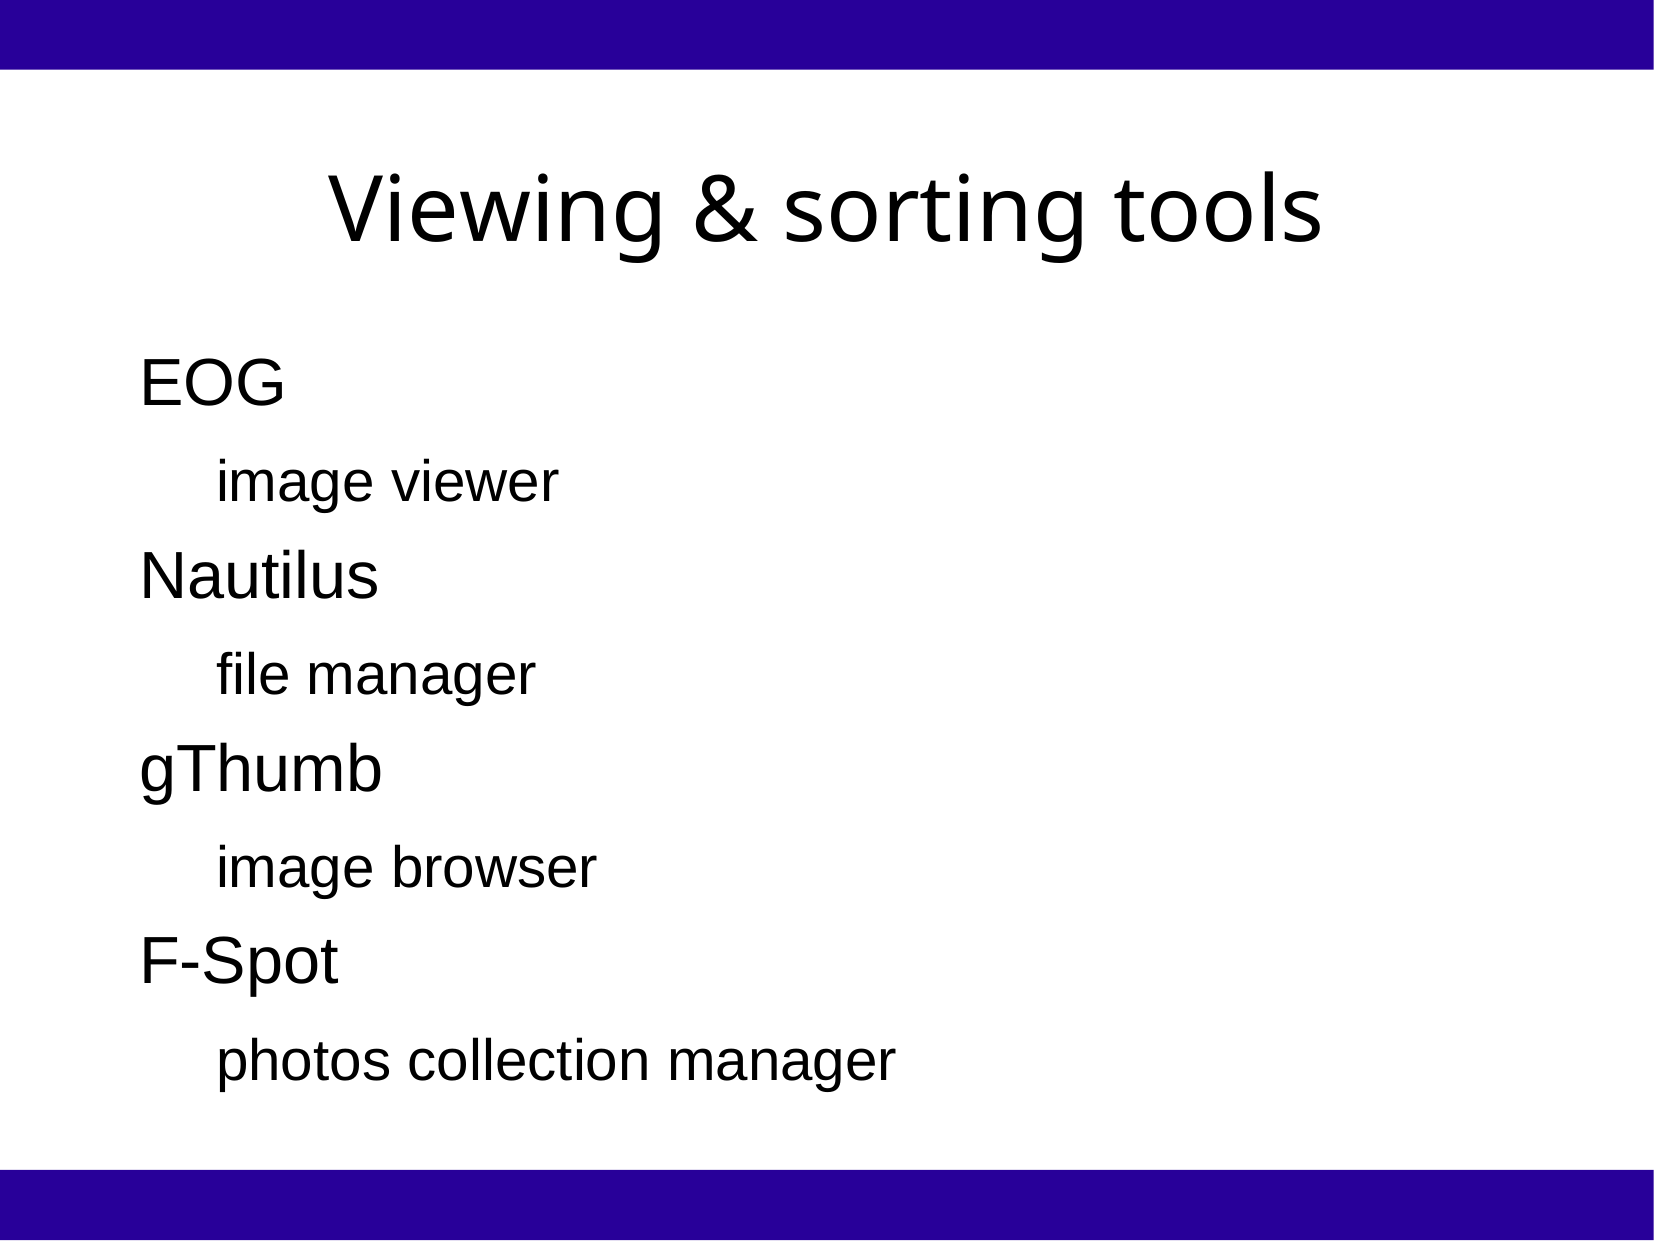

# Viewing & sorting tools
EOG
image viewer
Nautilus
file manager
gThumb
image browser
F-Spot
photos collection manager